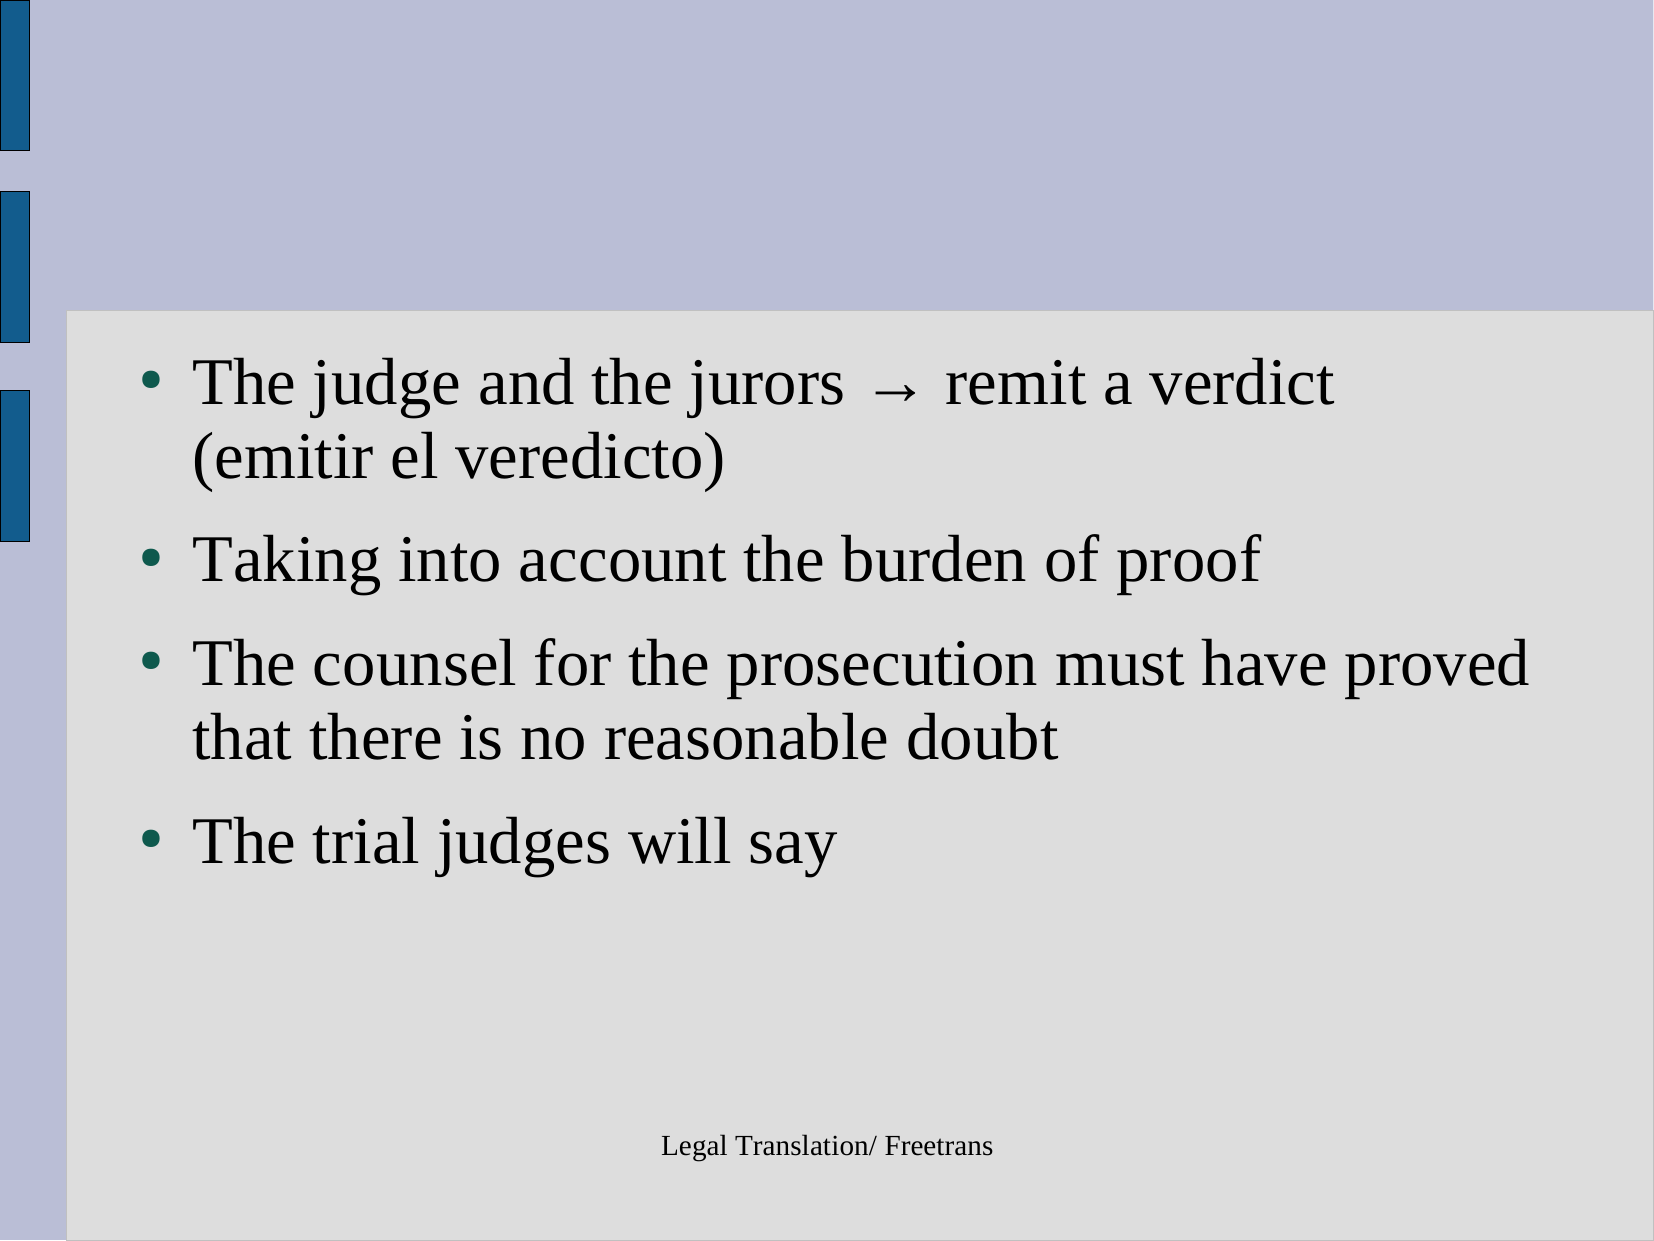

#
The judge and the jurors → remit a verdict (emitir el veredicto)
Taking into account the burden of proof
The counsel for the prosecution must have proved that there is no reasonable doubt
The trial judges will say
Legal Translation/ Freetrans